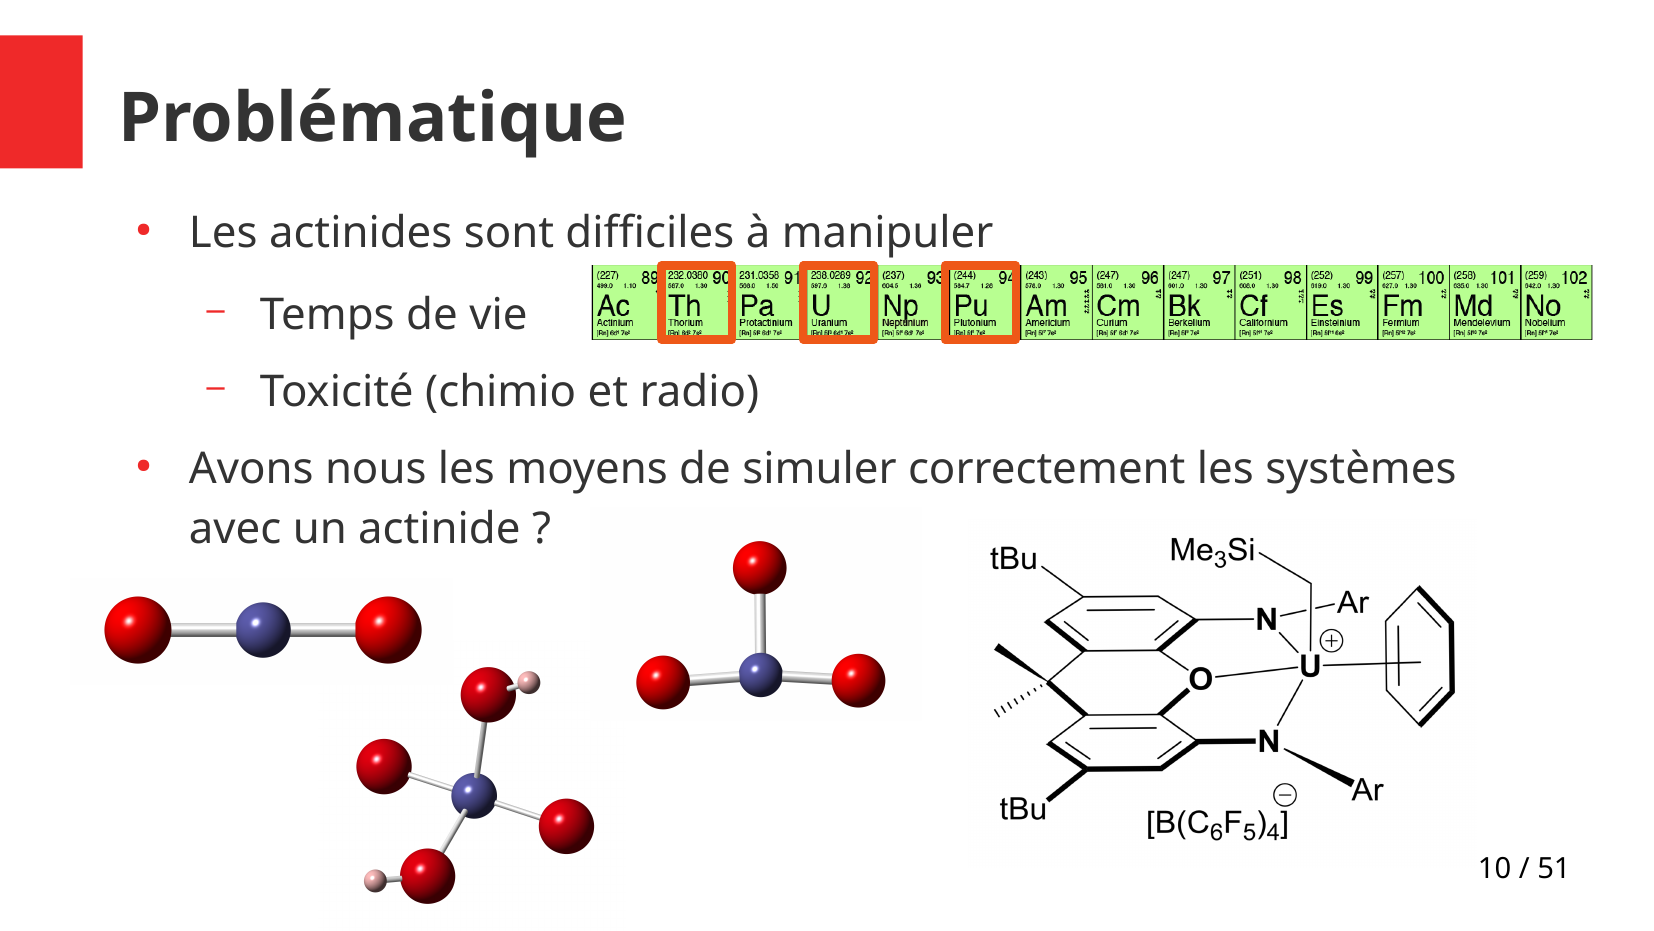

# Problématique
Les actinides sont difficiles à manipuler
Temps de vie
Toxicité (chimio et radio)
Avons nous les moyens de simuler correctement les systèmes avec un actinide ?
10